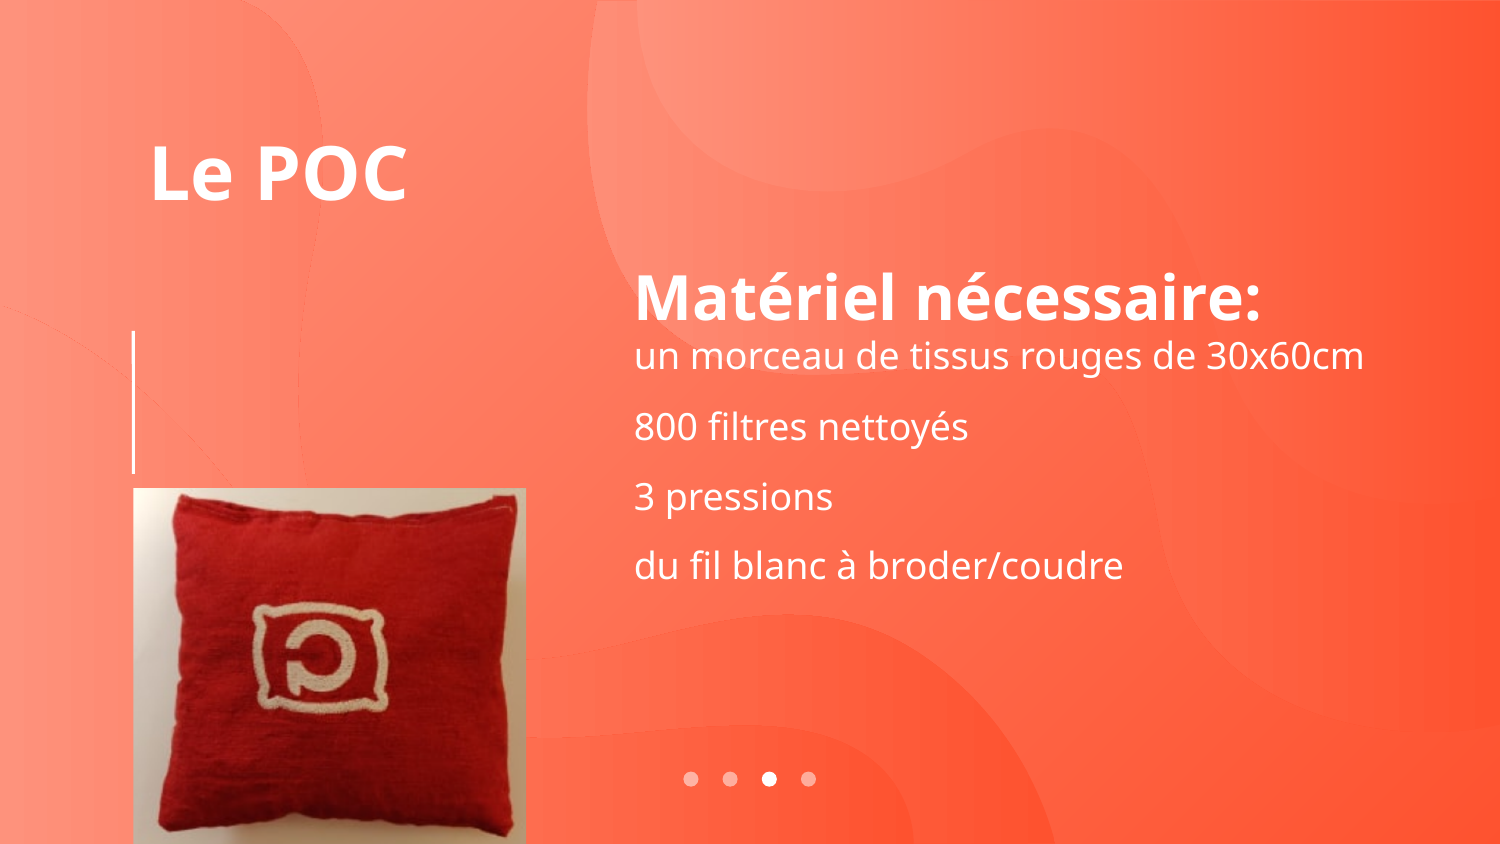

# Le POC
Matériel nécessaire:
un morceau de tissus rouges de 30x60cm
800 filtres nettoyés
3 pressions
du fil blanc à broder/coudre